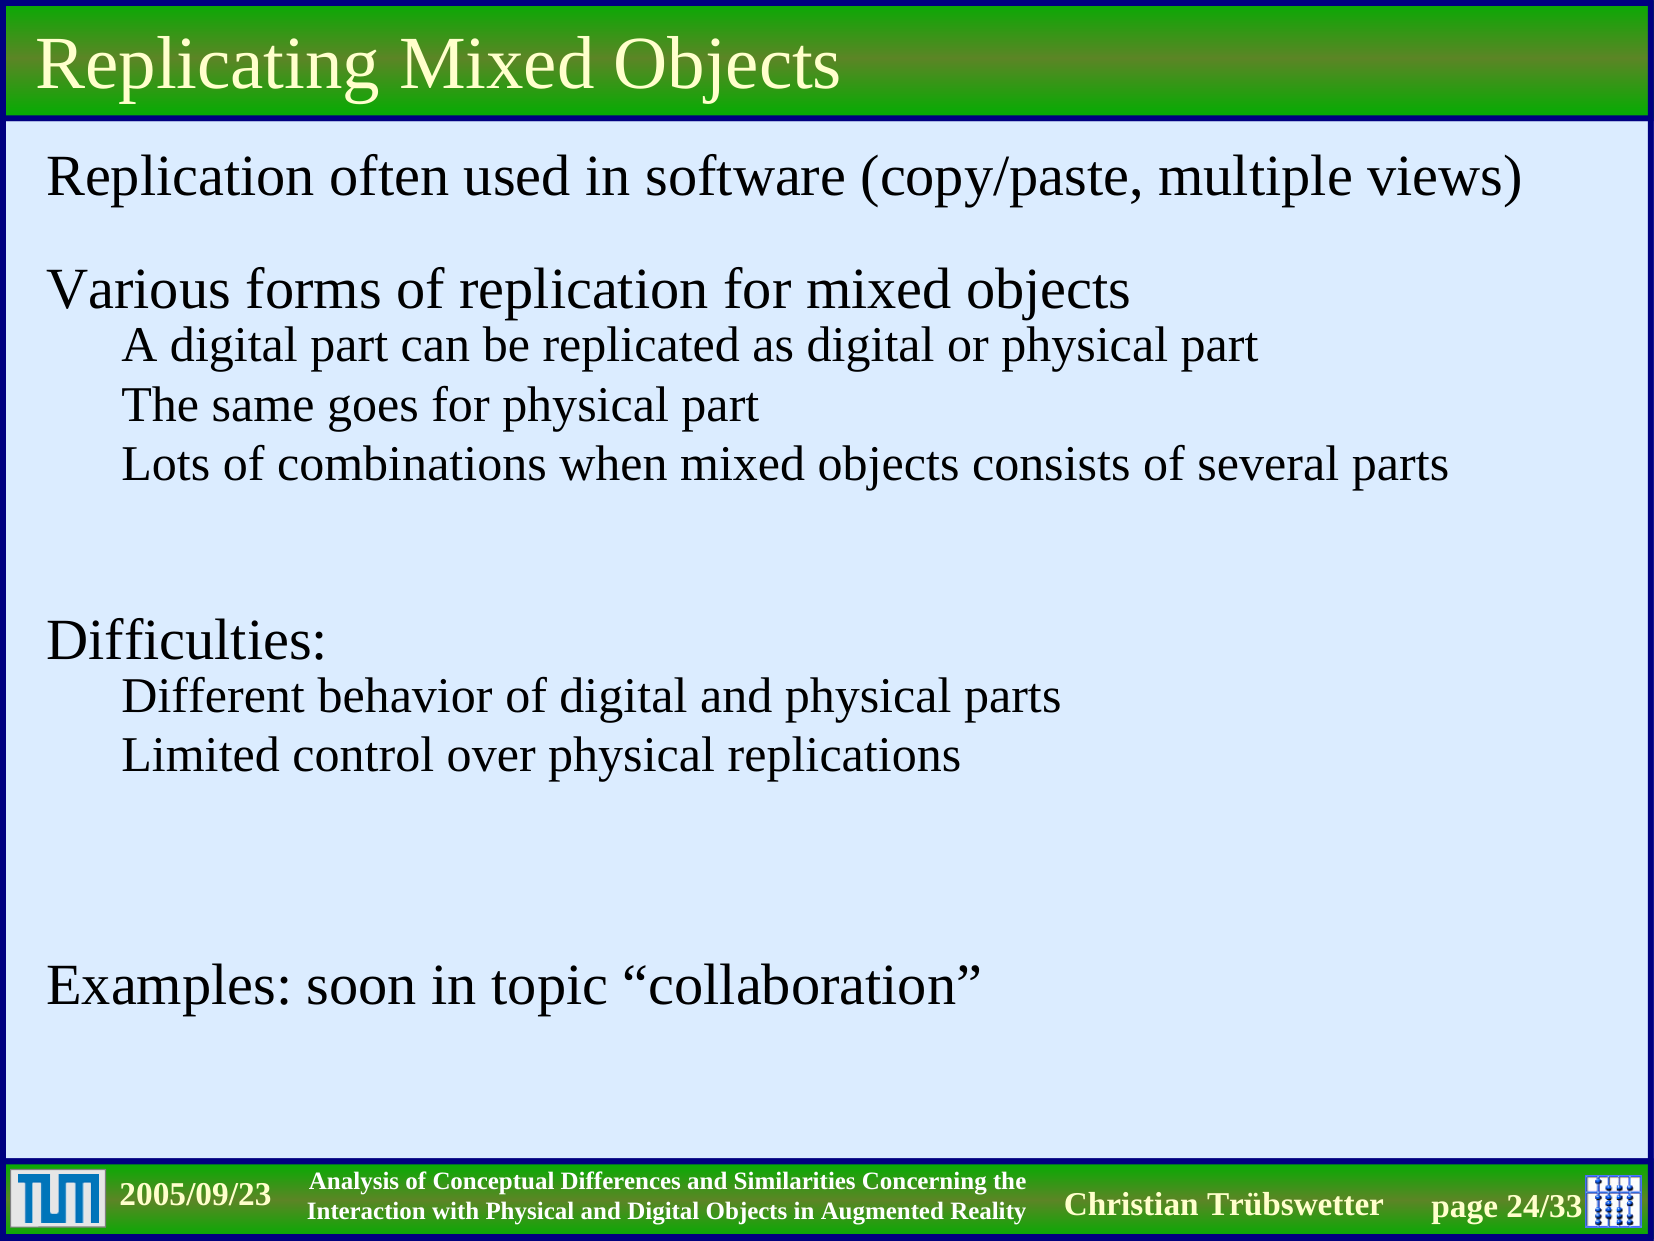

# Replicating Mixed Objects
Replication often used in software (copy/paste, multiple views)
Various forms of replication for mixed objects
A digital part can be replicated as digital or physical part
The same goes for physical part
Lots of combinations when mixed objects consists of several parts
Difficulties:
Different behavior of digital and physical parts
Limited control over physical replications
Examples: soon in topic “collaboration”